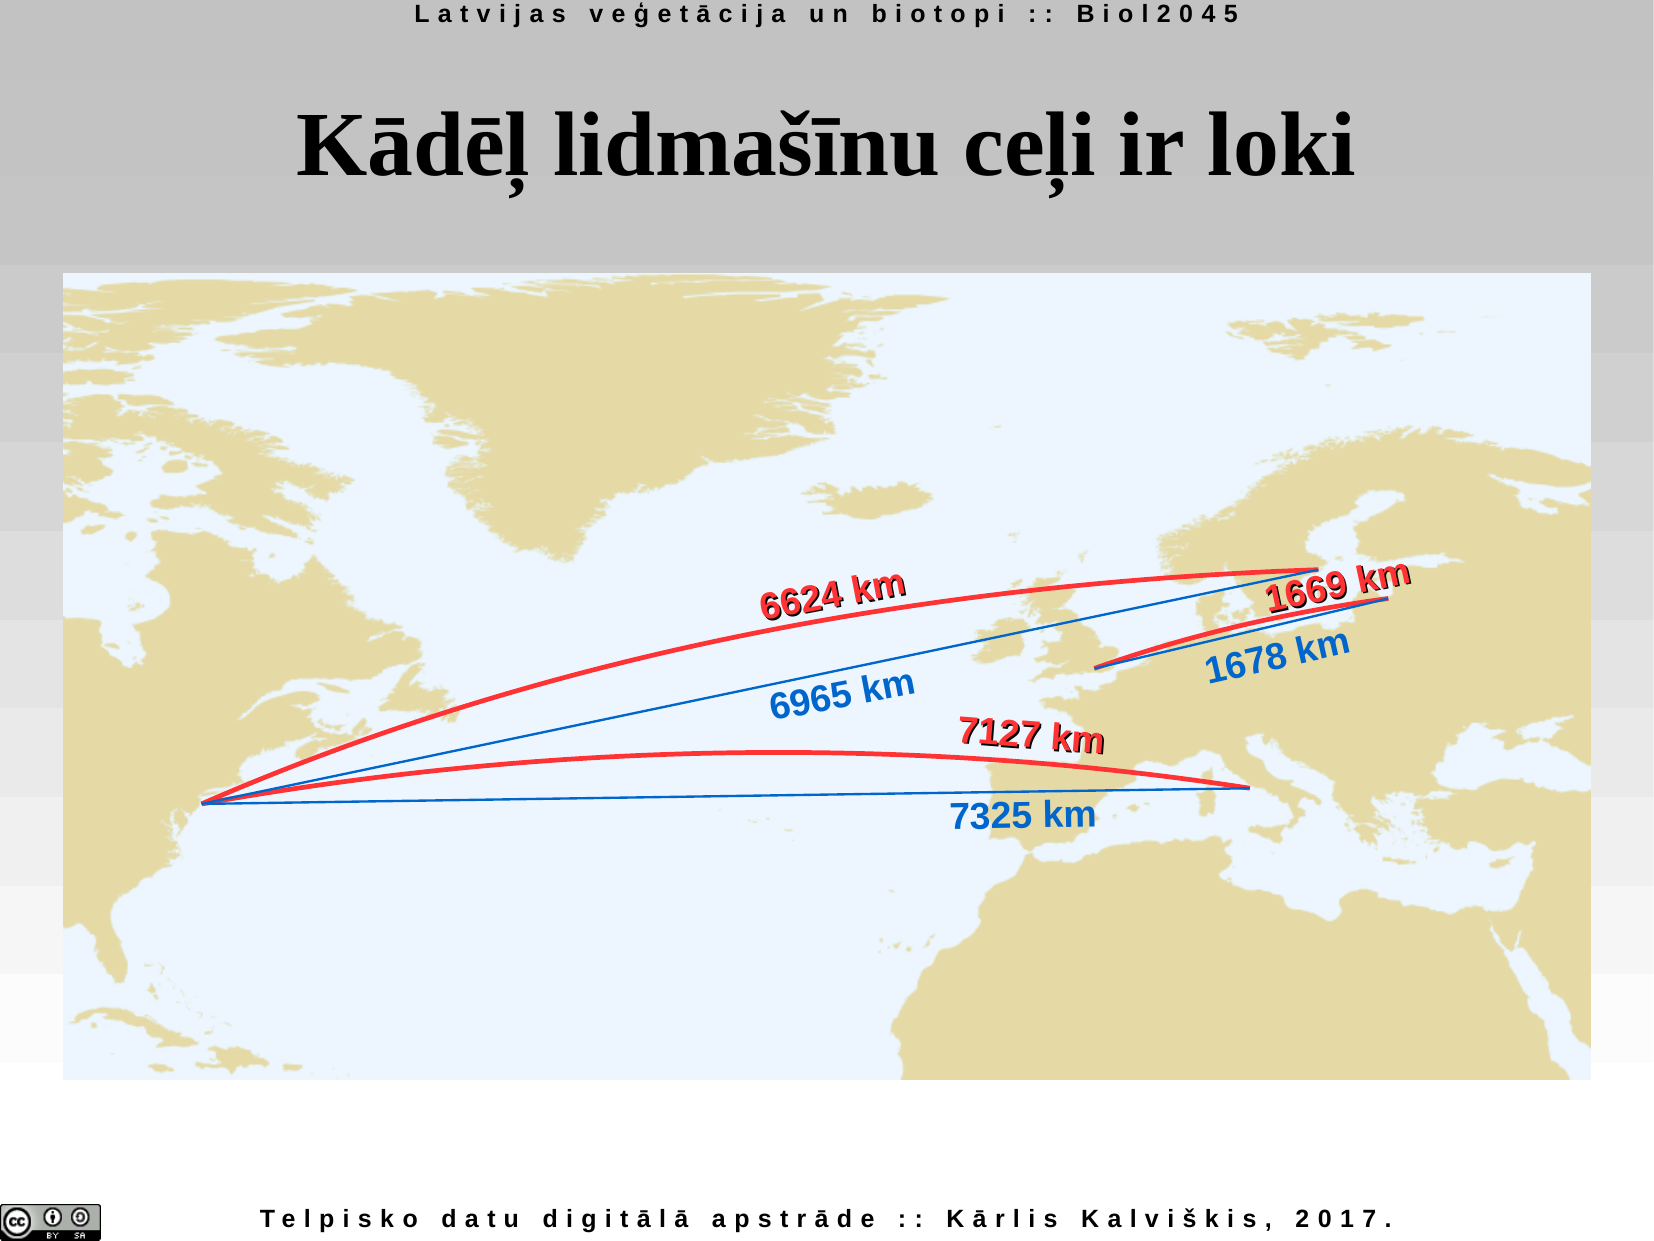

# Kādēļ lidmašīnu ceļi ir loki
1669 km
6624 km
1678 km
6965 km
7127 km
7325 km